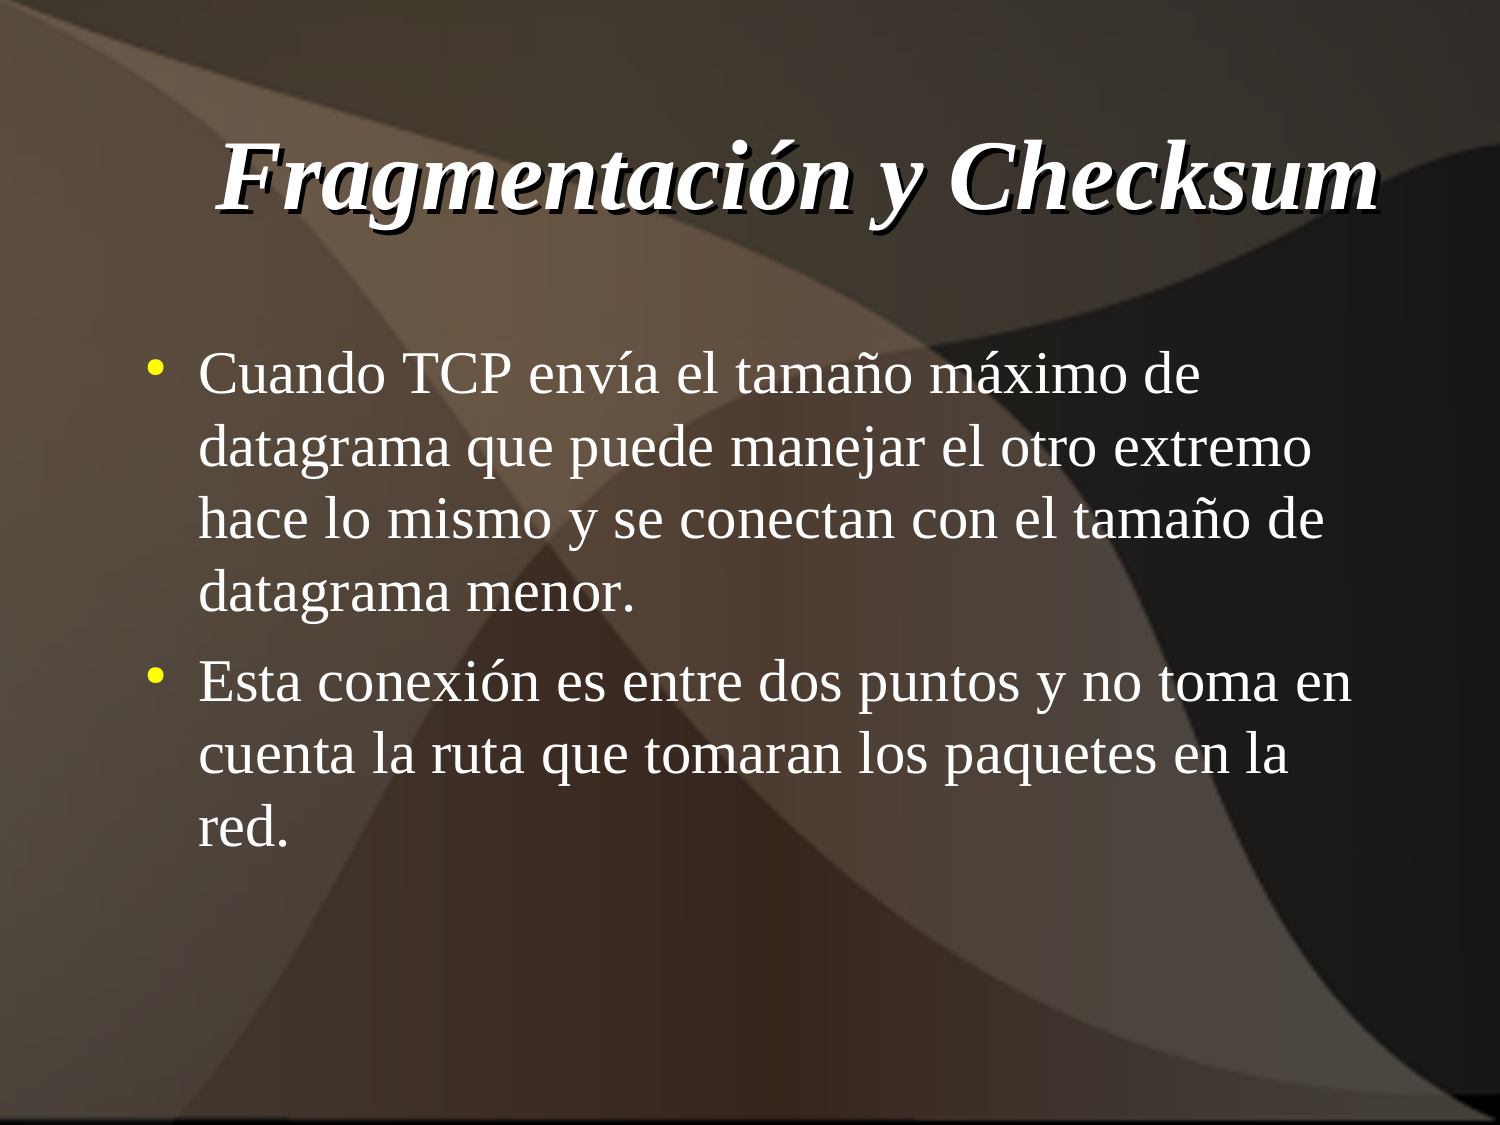

Fragmentación y Checksum
# Cuando TCP envía el tamaño máximo de datagrama que puede manejar el otro extremo hace lo mismo y se conectan con el tamaño de datagrama menor.
Esta conexión es entre dos puntos y no toma en cuenta la ruta que tomaran los paquetes en la red.